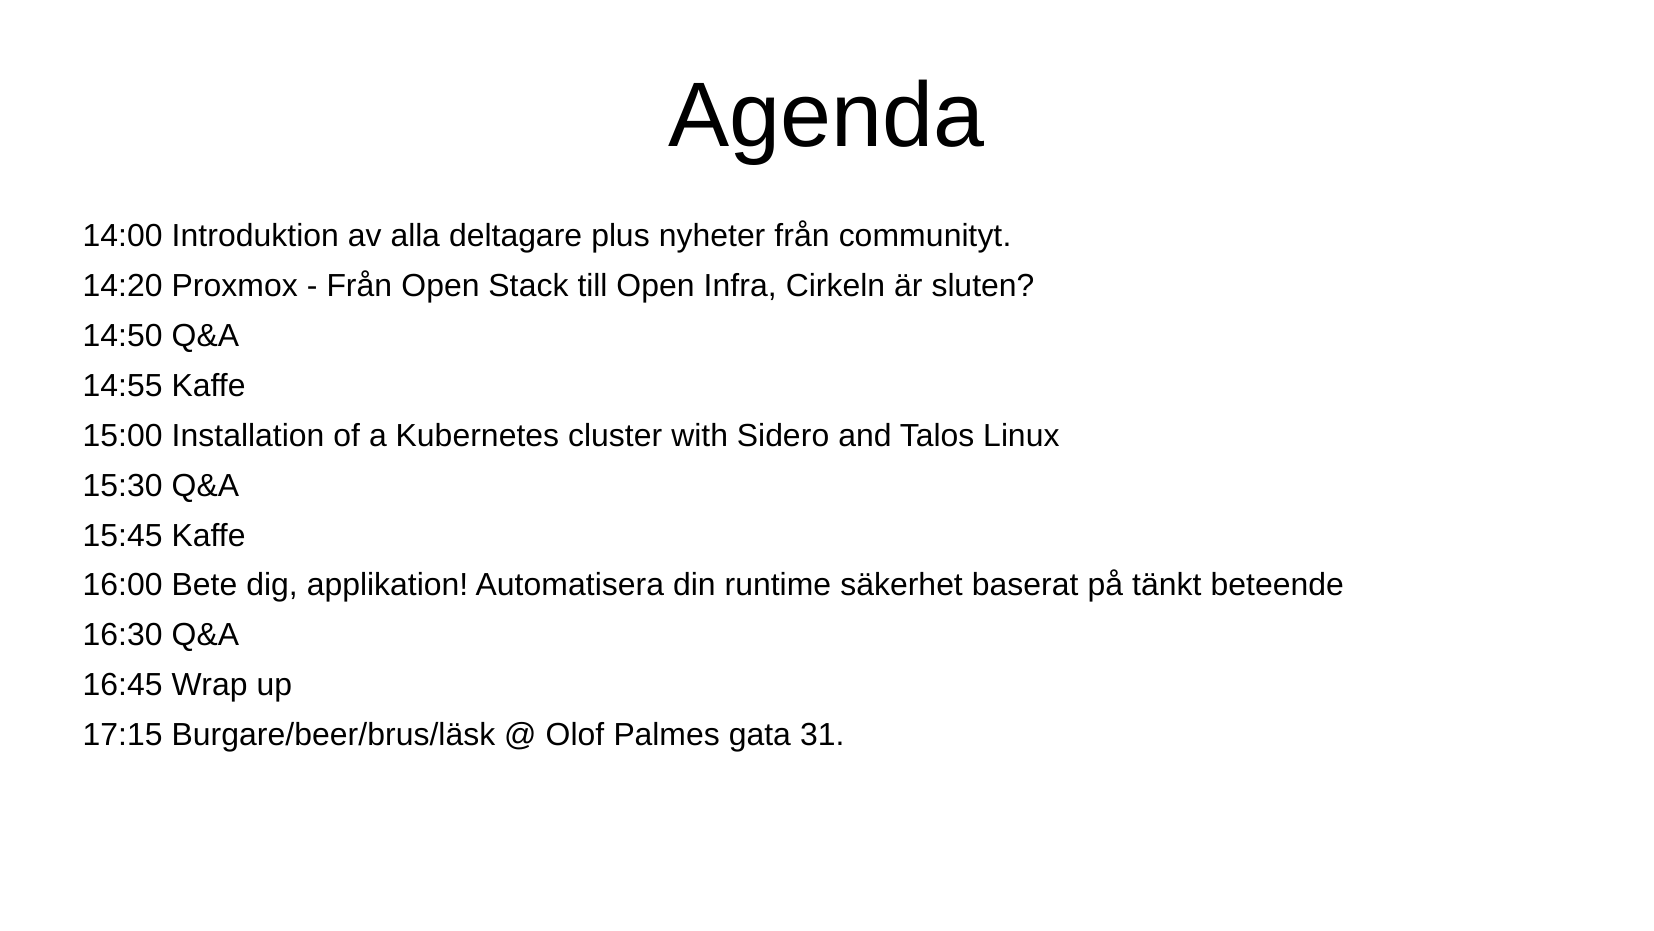

# Agenda
14:00 Introduktion av alla deltagare plus nyheter från communityt.
14:20 Proxmox - Från Open Stack till Open Infra, Cirkeln är sluten?
14:50 Q&A
14:55 Kaffe
15:00 Installation of a Kubernetes cluster with Sidero and Talos Linux
15:30 Q&A
15:45 Kaffe
16:00 Bete dig, applikation! Automatisera din runtime säkerhet baserat på tänkt beteende
16:30 Q&A
16:45 Wrap up
17:15 Burgare/beer/brus/läsk @ Olof Palmes gata 31.